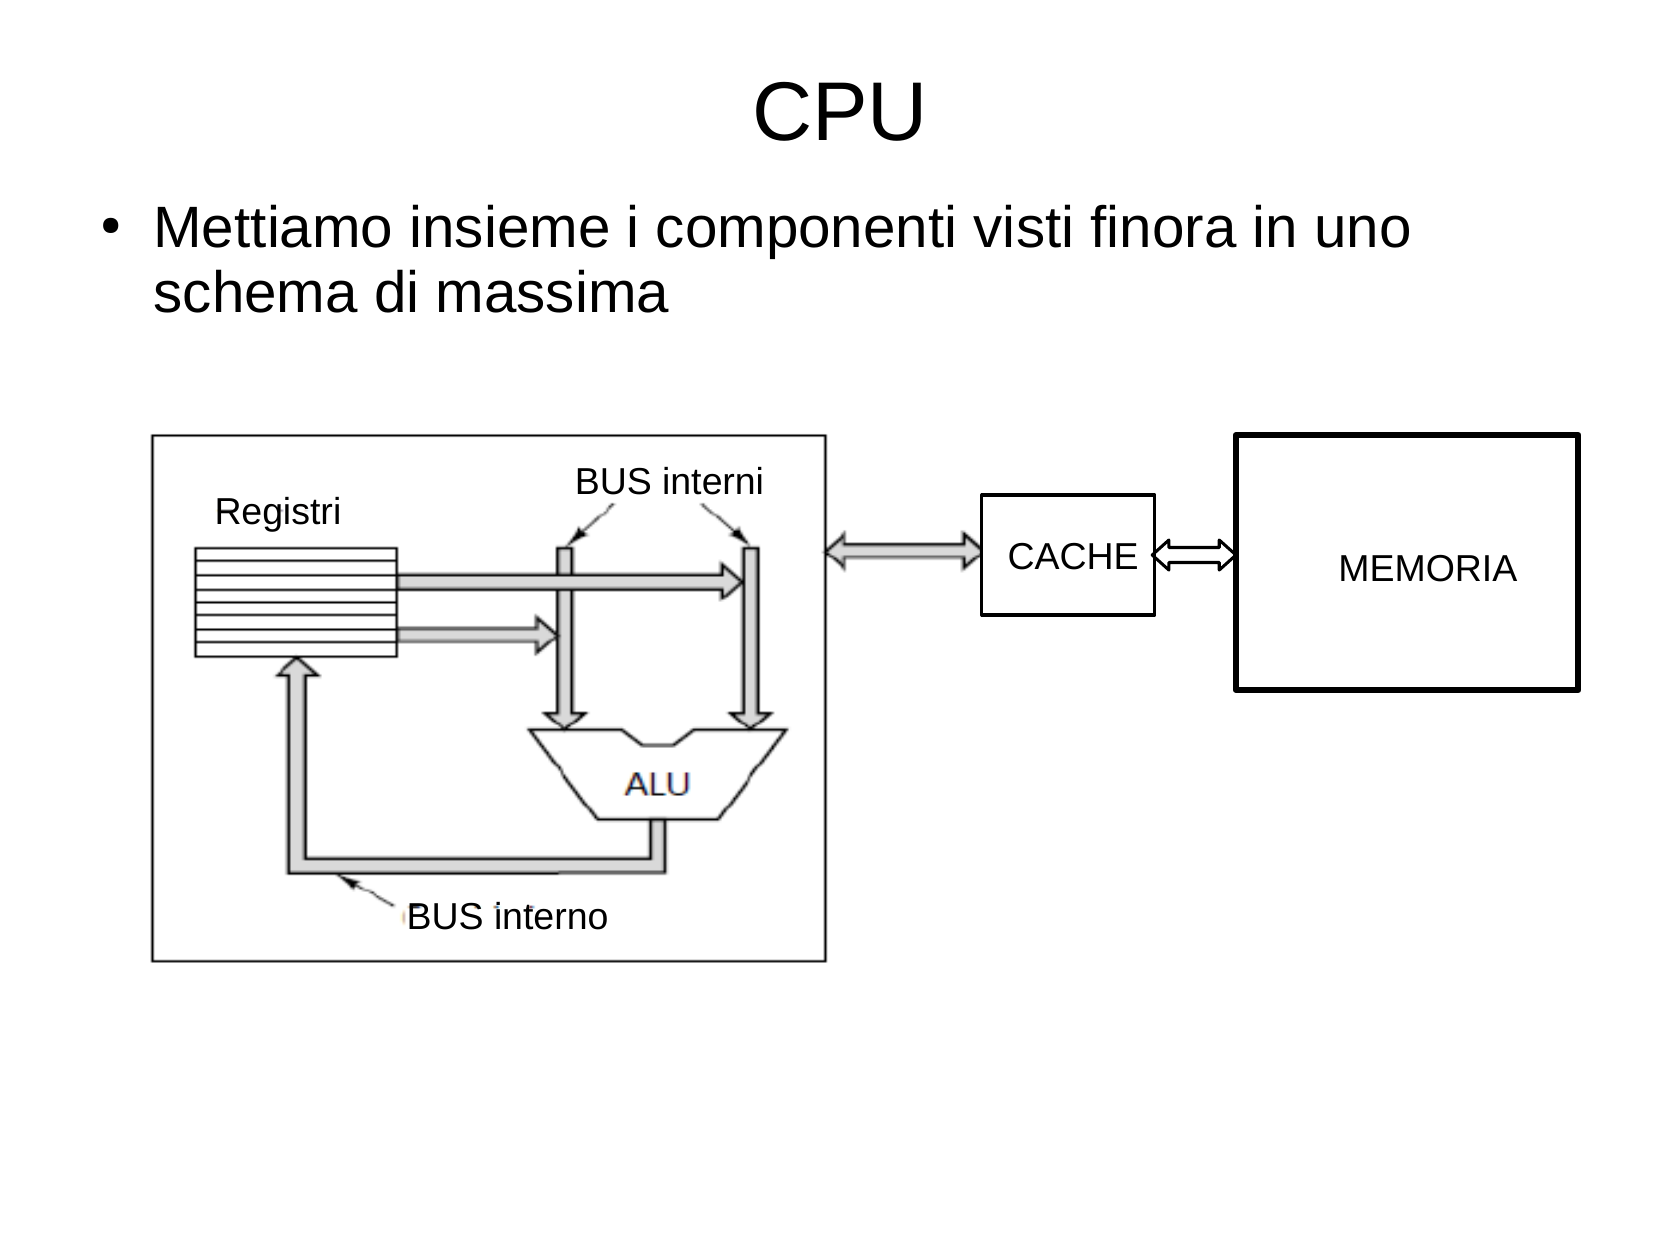

# CPU
Mettiamo insieme i componenti visti finora in uno schema di massima
BUS interni
Registri
CACHE
MEMORIA
BUS interno